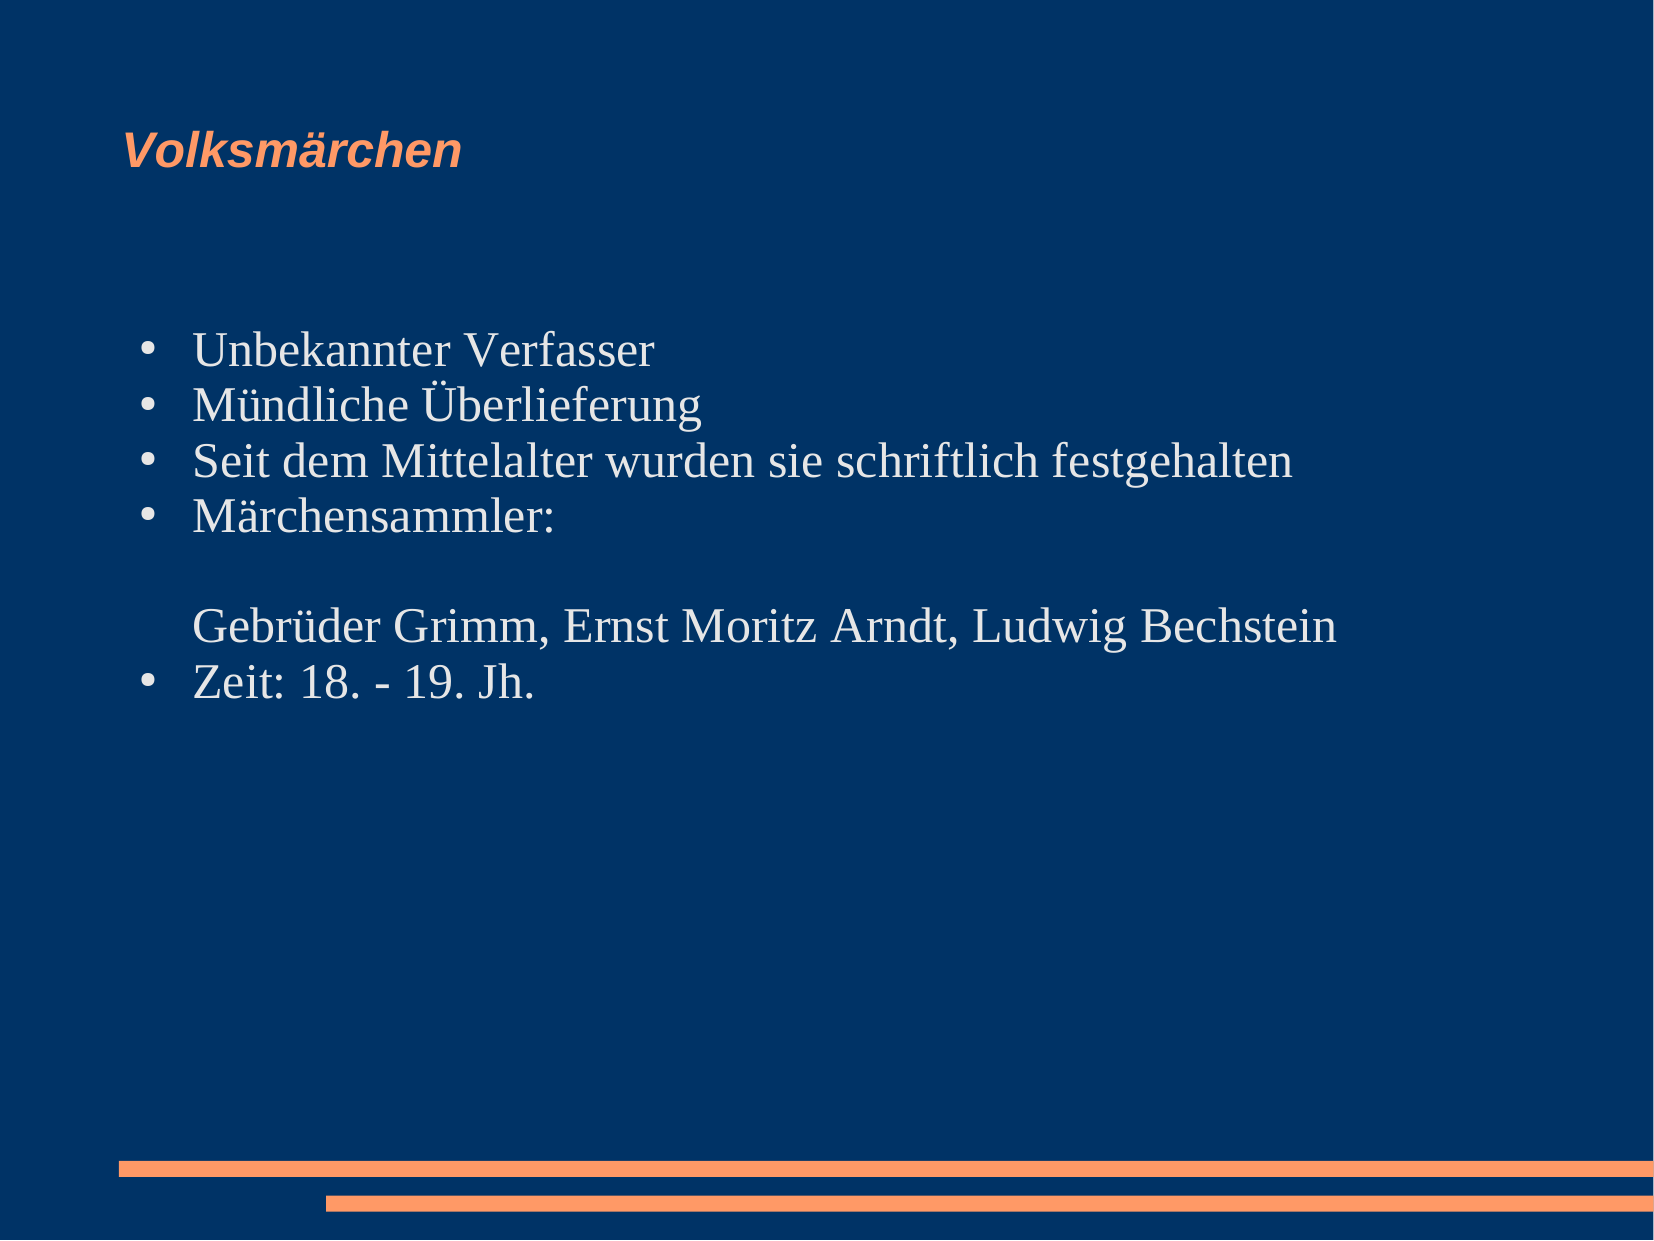

# Volksmärchen
Unbekannter Verfasser
Mündliche Überlieferung
Seit dem Mittelalter wurden sie schriftlich festgehalten
Märchensammler:
Gebrüder Grimm, Ernst Moritz Arndt, Ludwig Bechstein
Zeit: 18. - 19. Jh.